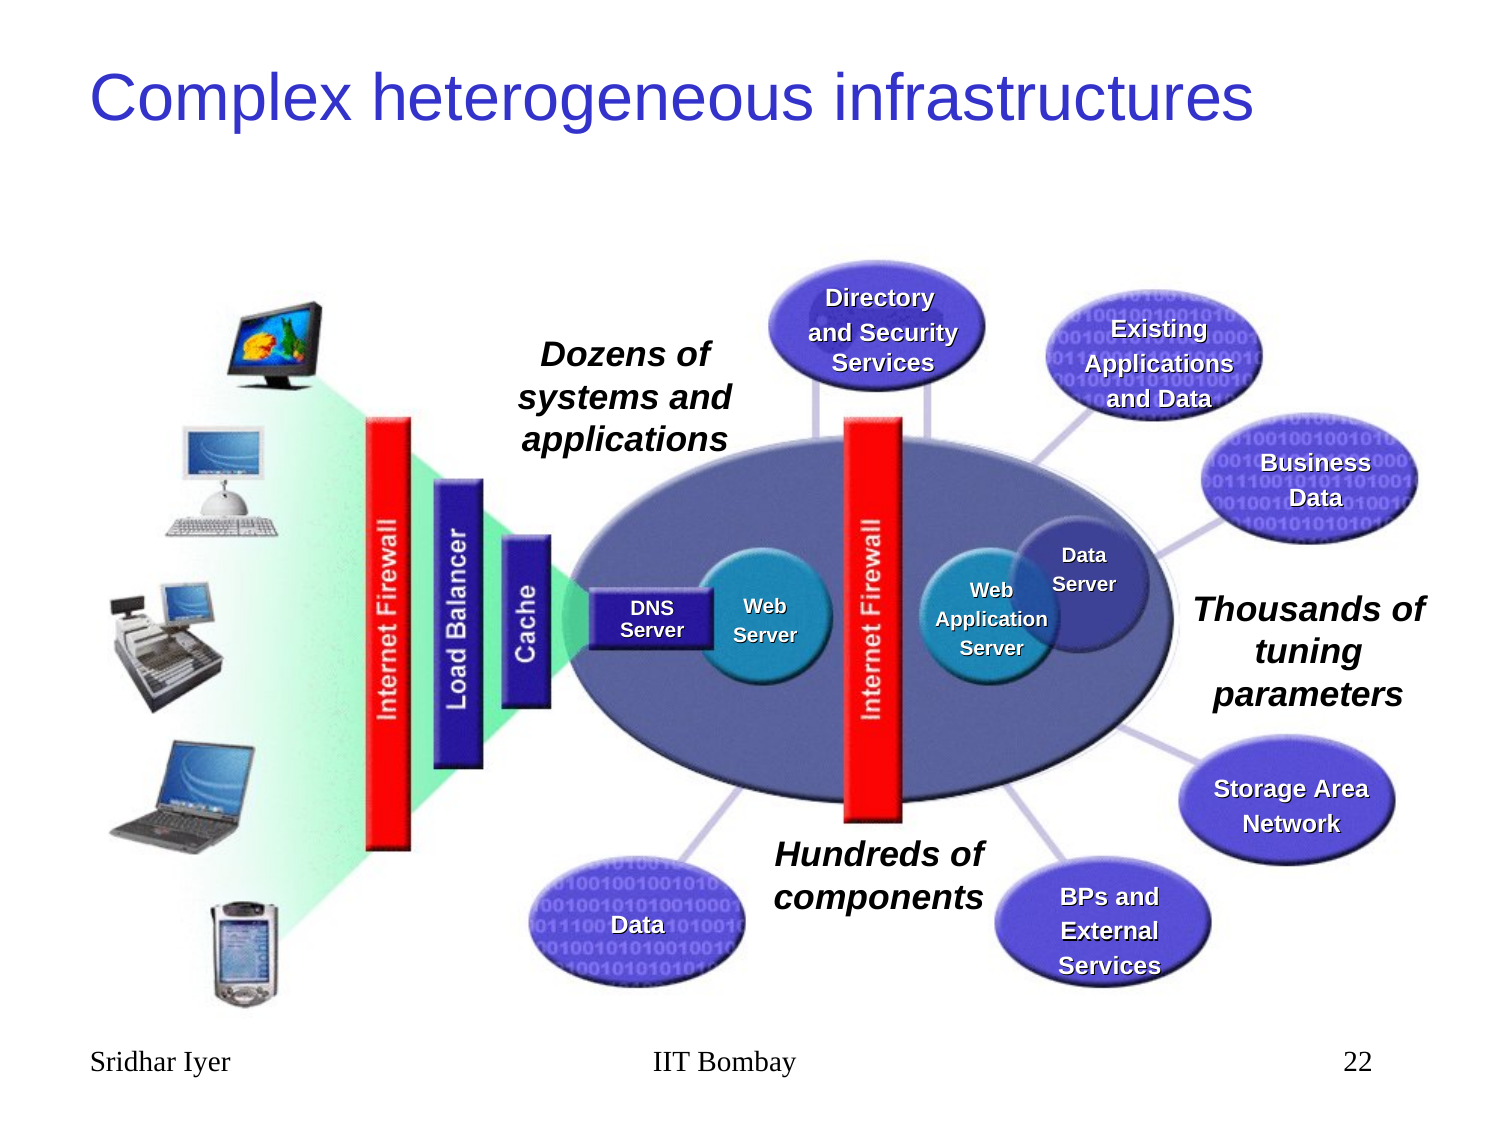

Complex heterogeneous infrastructures
Directory
and Security Services
Existing
Applications
and Data
Dozens of systems and applications
Business
Data
Data
Server
Web
Application
Server
Thousands of tuning parameters
Web
Server
DNS
Server
Storage Area
Network
Hundreds of components
BPs and
External
Services
Data
Sridhar Iyer
IIT Bombay
22